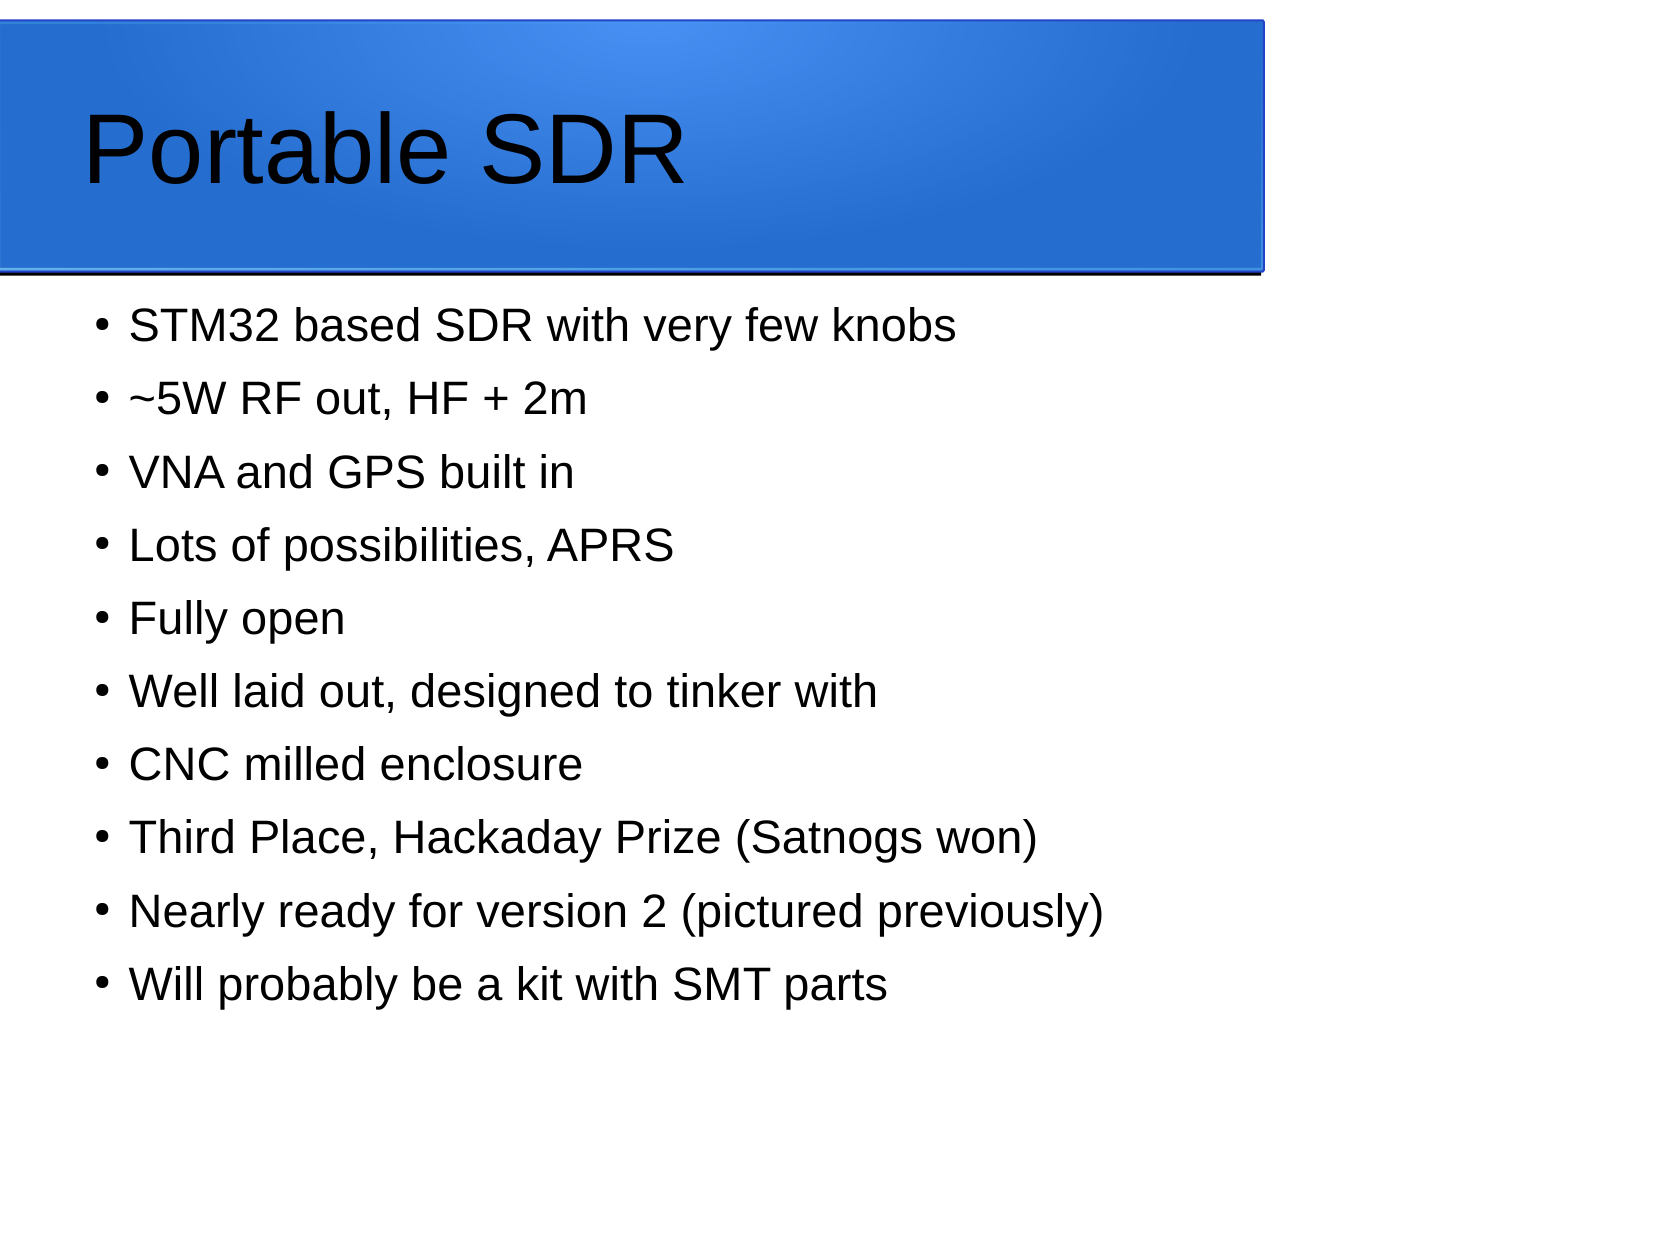

# Portable SDR
STM32 based SDR with very few knobs
~5W RF out, HF + 2m
VNA and GPS built in
Lots of possibilities, APRS
Fully open
Well laid out, designed to tinker with
CNC milled enclosure
Third Place, Hackaday Prize (Satnogs won)
Nearly ready for version 2 (pictured previously)
Will probably be a kit with SMT parts